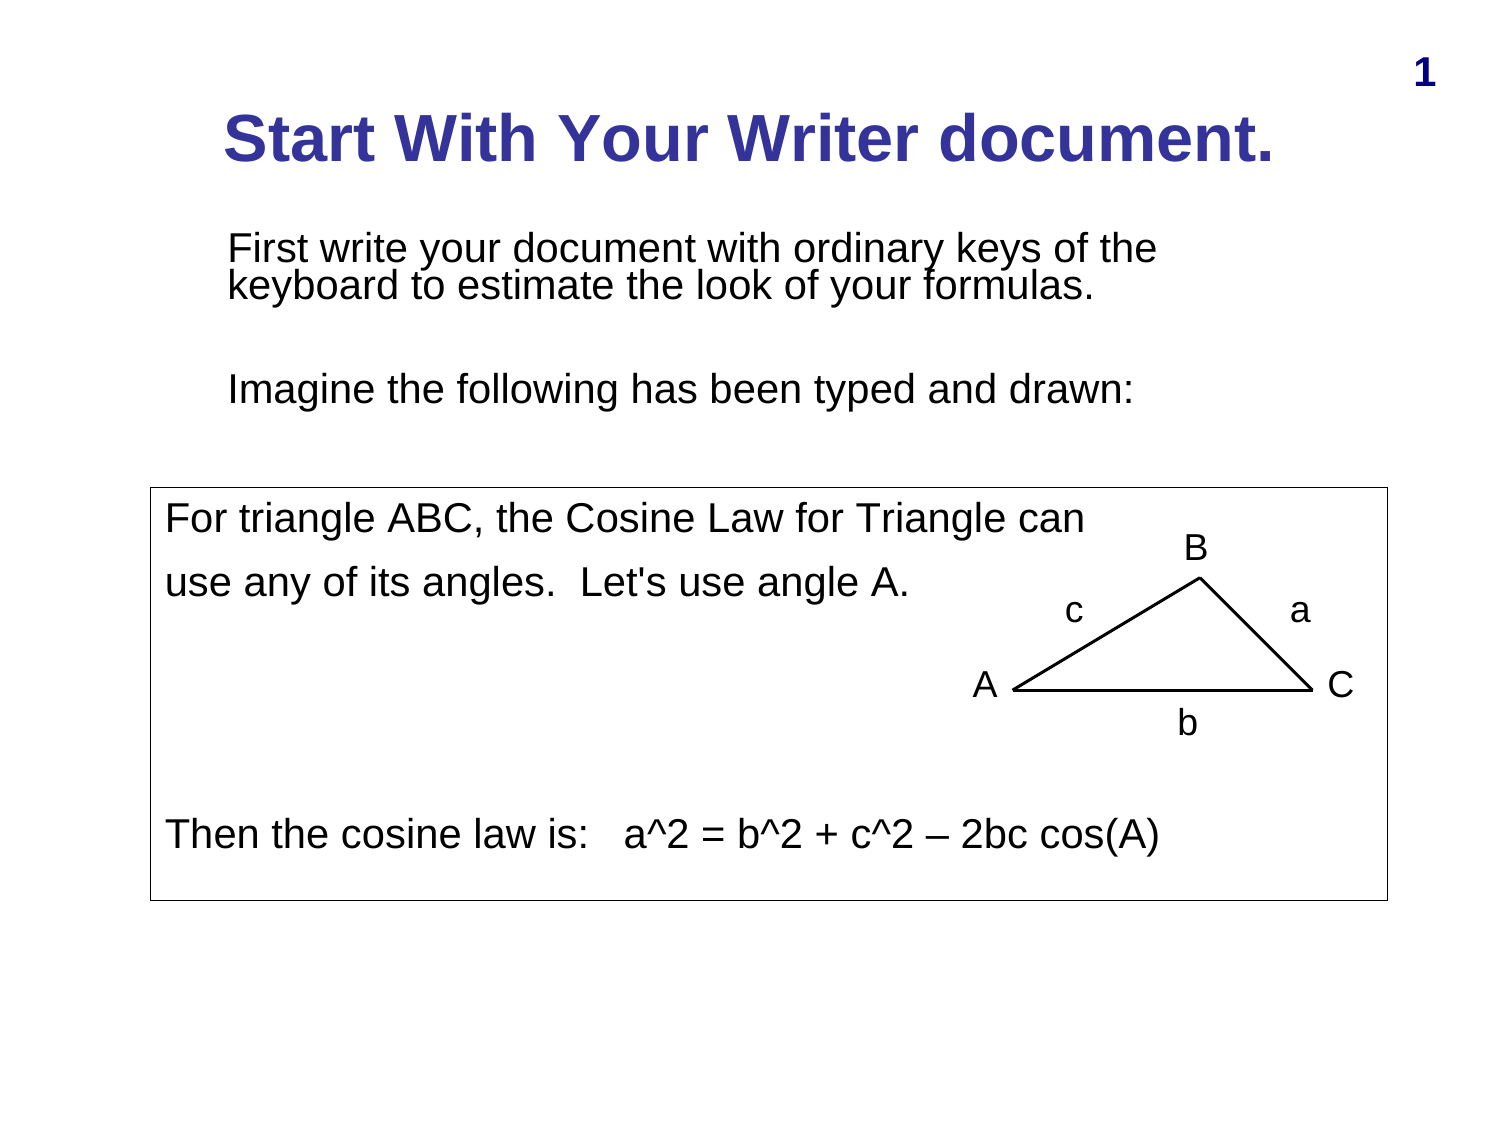

1
# Start With Your Writer document.
First write your document with ordinary keys of the keyboard to estimate the look of your formulas.
Imagine the following has been typed and drawn:
For triangle ABC, the Cosine Law for Triangle can
use any of its angles. Let's use angle A.
Then the cosine law is: a^2 = b^2 + c^2 – 2bc cos(A)
B
c
a
A
C
b